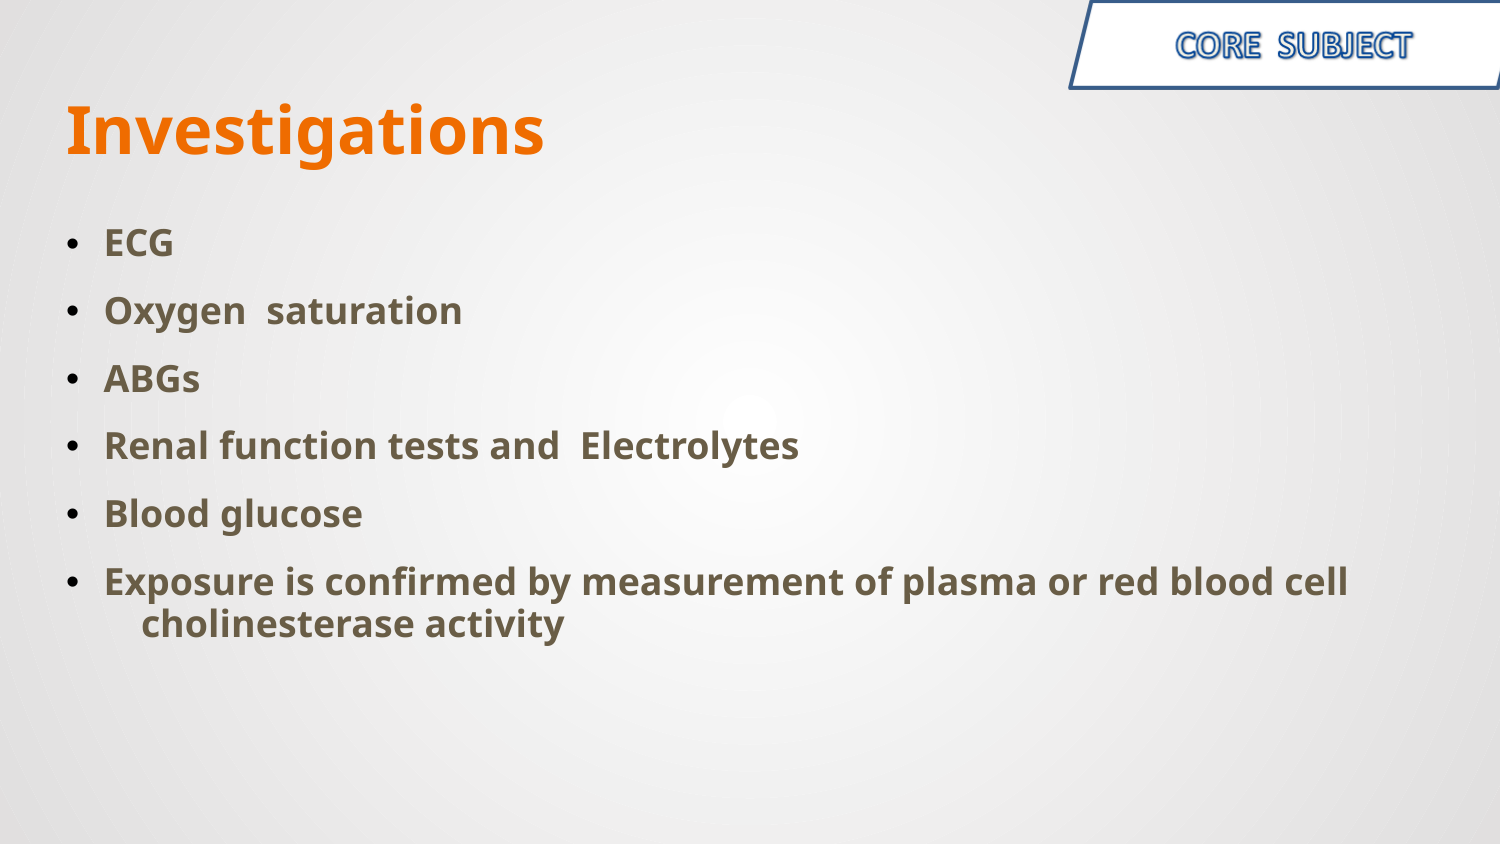

# Investigations
ECG
Oxygen saturation
ABGs
Renal function tests and Electrolytes
Blood glucose
Exposure is confirmed by measurement of plasma or red blood cell cholinesterase activity